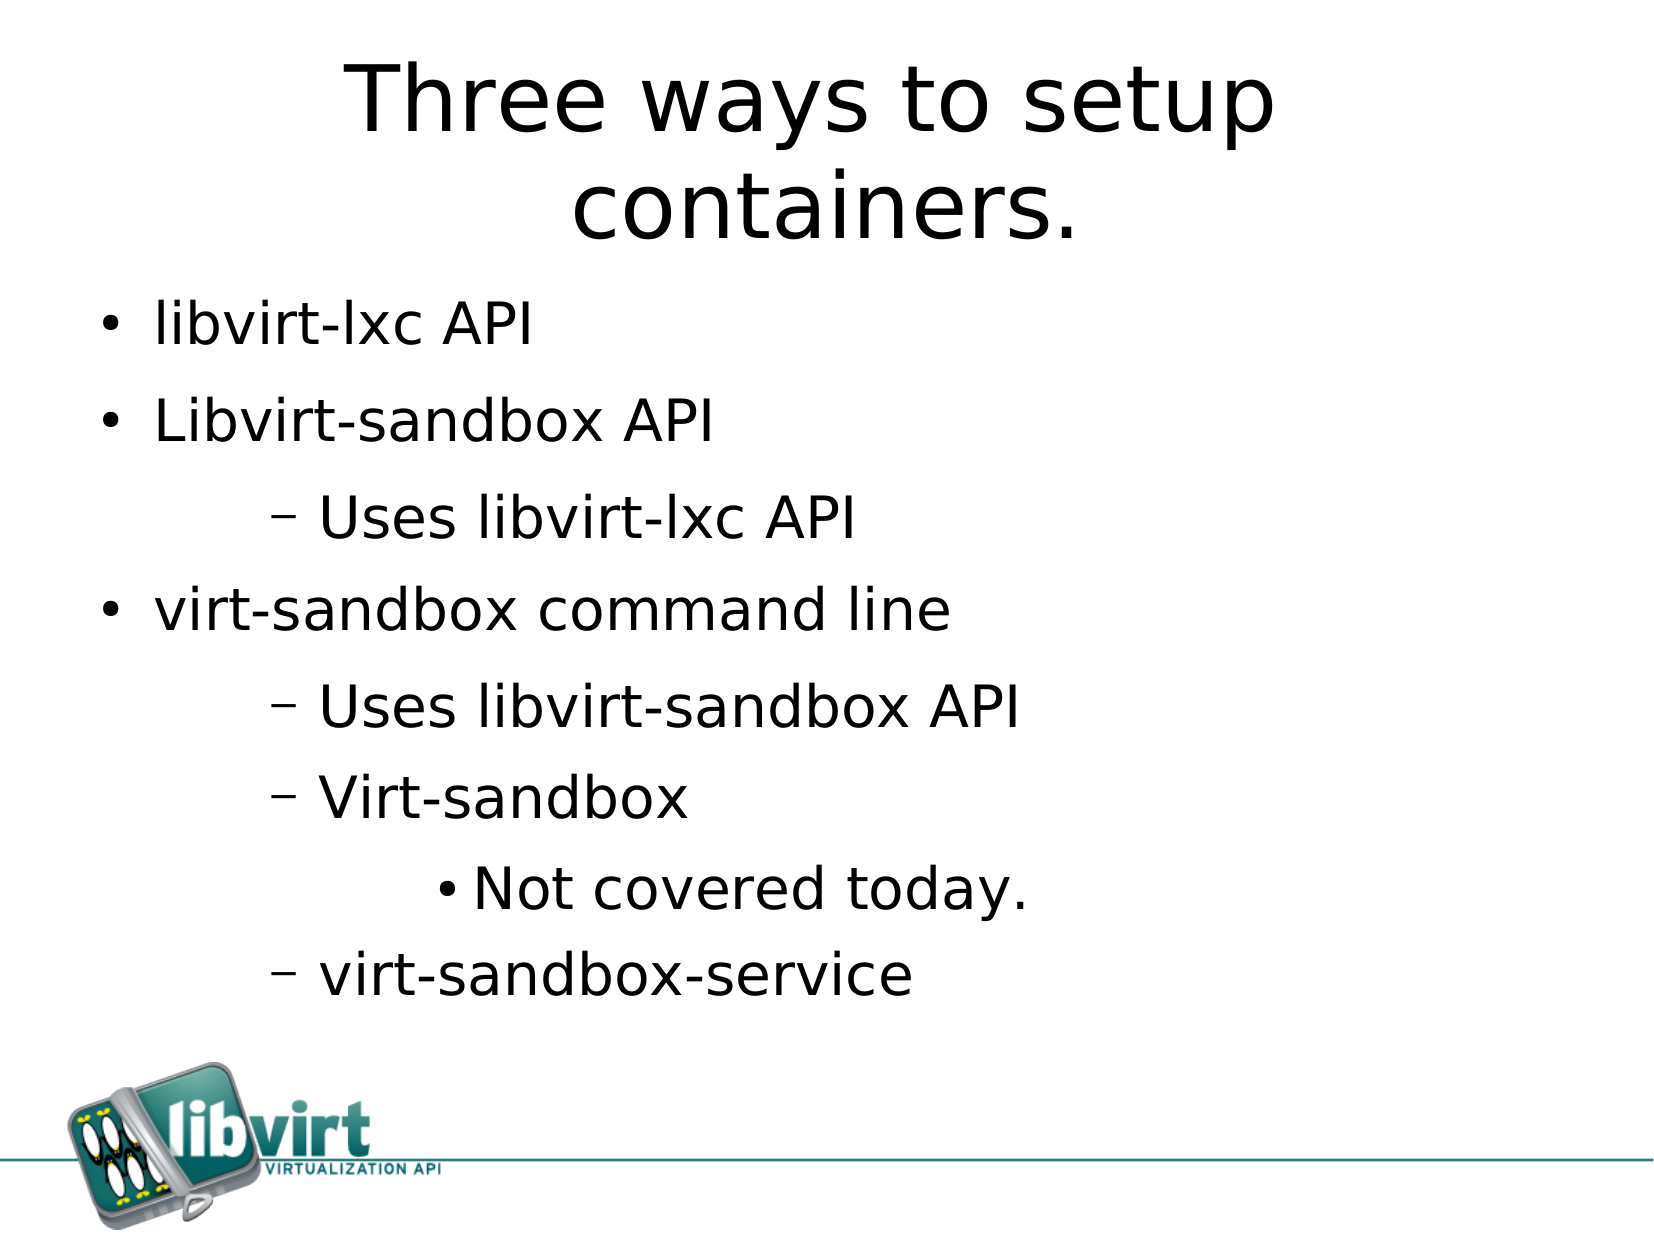

# Three ways to setup containers.
libvirt-lxc API
Libvirt-sandbox API
Uses libvirt-lxc API
virt-sandbox command line
Uses libvirt-sandbox API
Virt-sandbox
Not covered today.
virt-sandbox-service